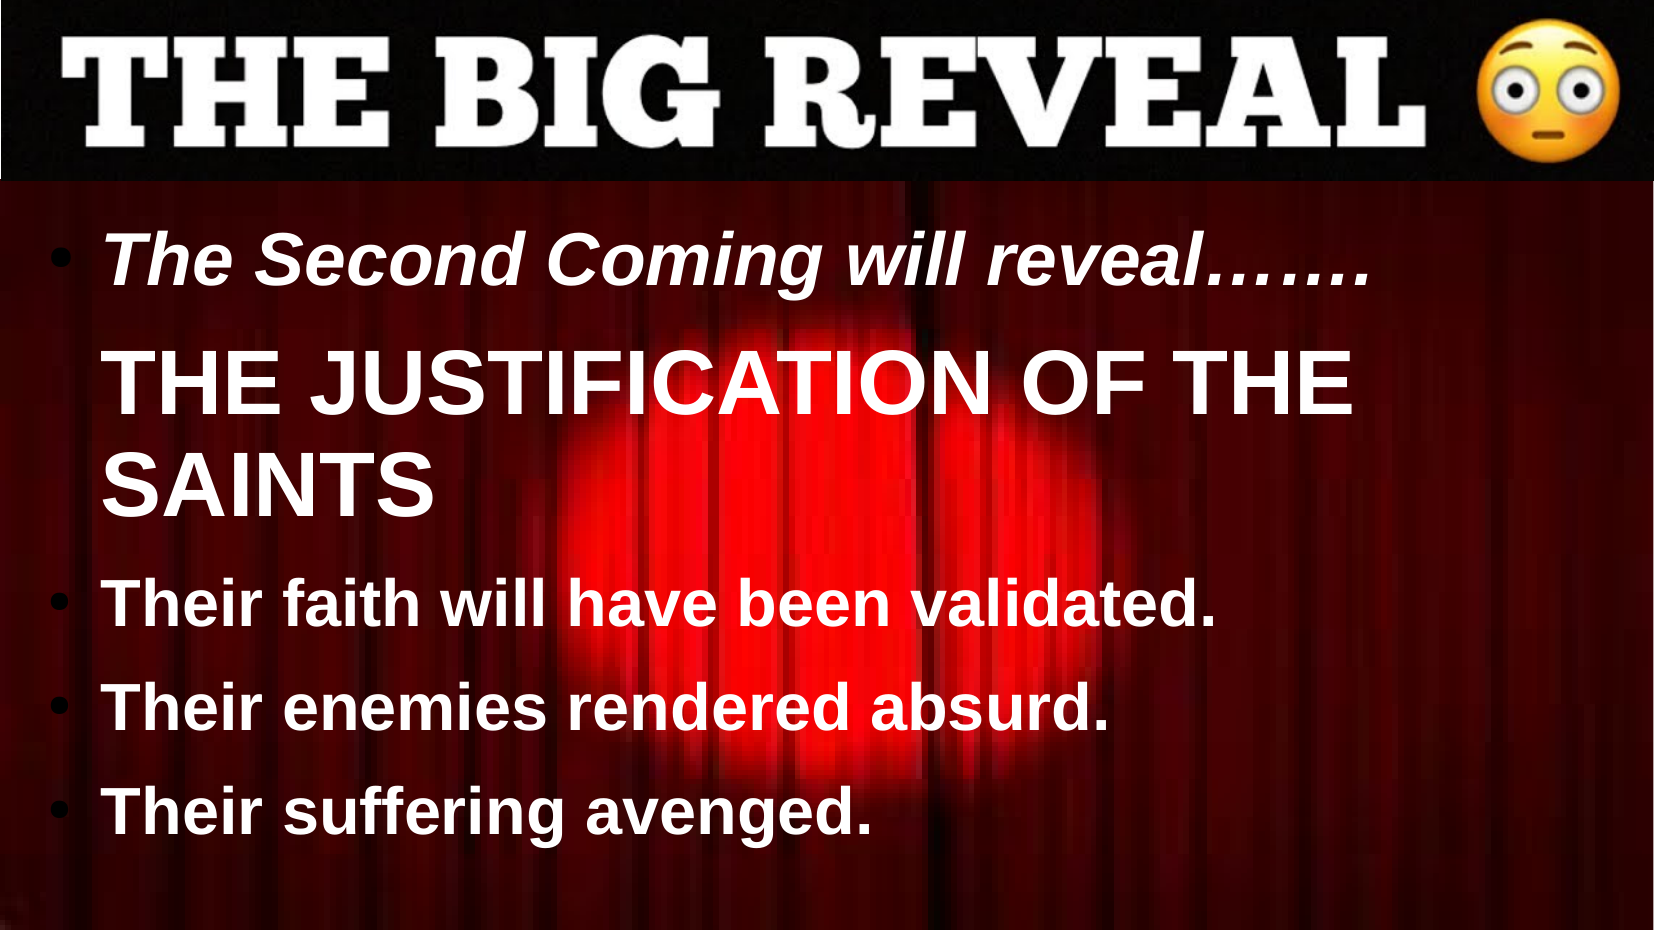

#
The Second Coming will reveal…….
THE JUSTIFICATION OF THE SAINTS
Their faith will have been validated.
Their enemies rendered absurd.
Their suffering avenged.